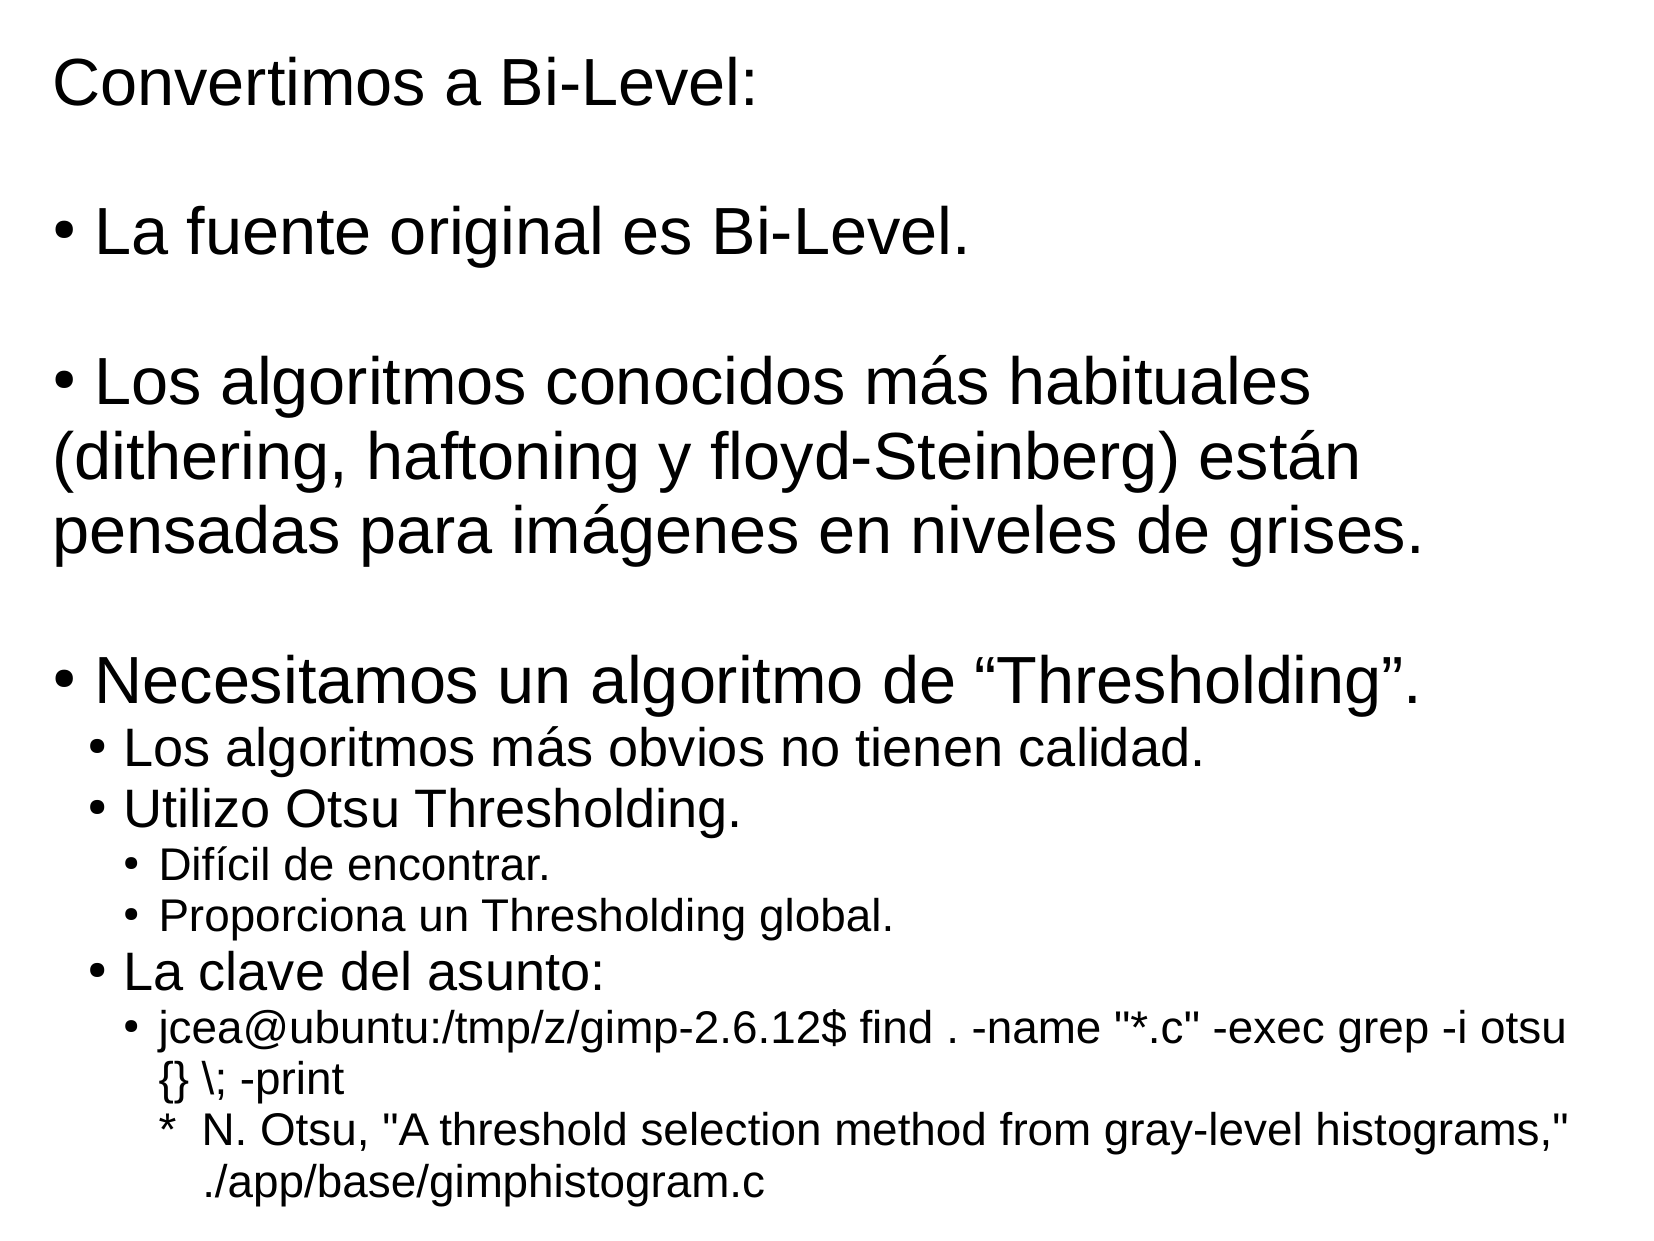

Convertimos a Bi-Level:
 La fuente original es Bi-Level.
 Los algoritmos conocidos más habituales (dithering, haftoning y floyd-Steinberg) están pensadas para imágenes en niveles de grises.
 Necesitamos un algoritmo de “Thresholding”.
Los algoritmos más obvios no tienen calidad.
Utilizo Otsu Thresholding.
Difícil de encontrar.
Proporciona un Thresholding global.
La clave del asunto:
jcea@ubuntu:/tmp/z/gimp-2.6.12$ find . -name "*.c" -exec grep -i otsu {} \; -print
* N. Otsu, "A threshold selection method from gray-level histograms,"
		./app/base/gimphistogram.c